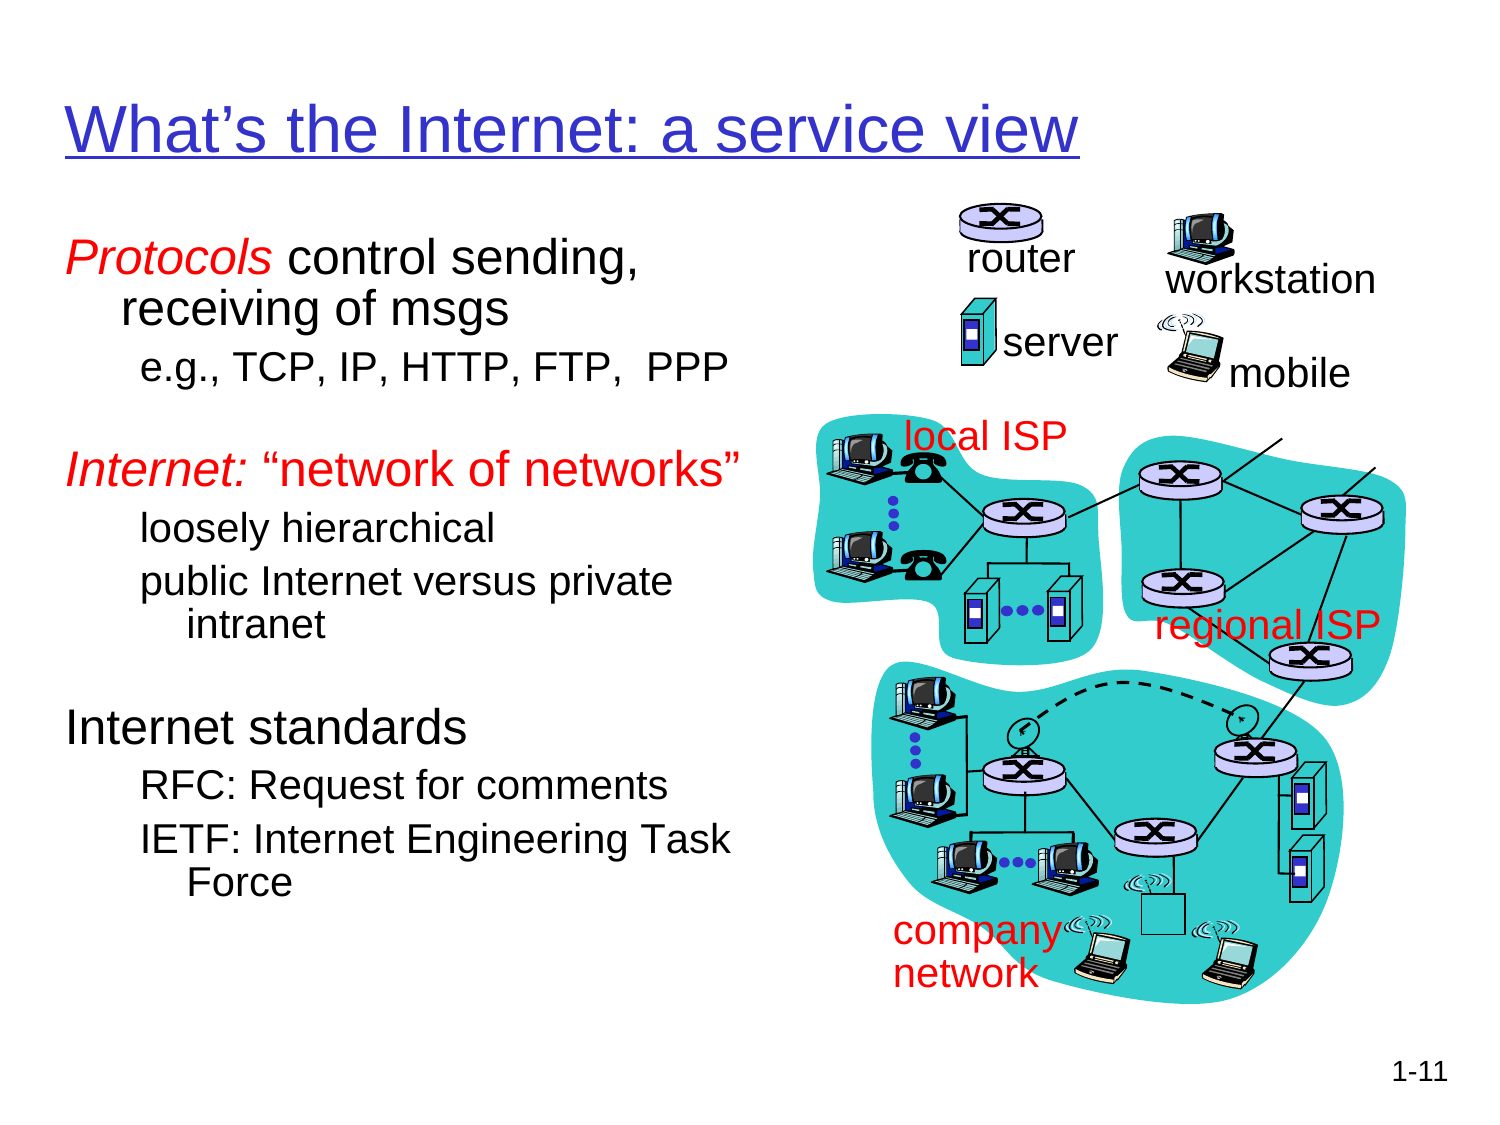

# What’s the Internet: a service view
Protocols control sending, receiving of msgs
e.g., TCP, IP, HTTP, FTP, PPP
Internet: “network of networks”
loosely hierarchical
public Internet versus private intranet
Internet standards
RFC: Request for comments
IETF: Internet Engineering Task Force
router
workstation
server
mobile
local ISP
regional ISP
company
network
11